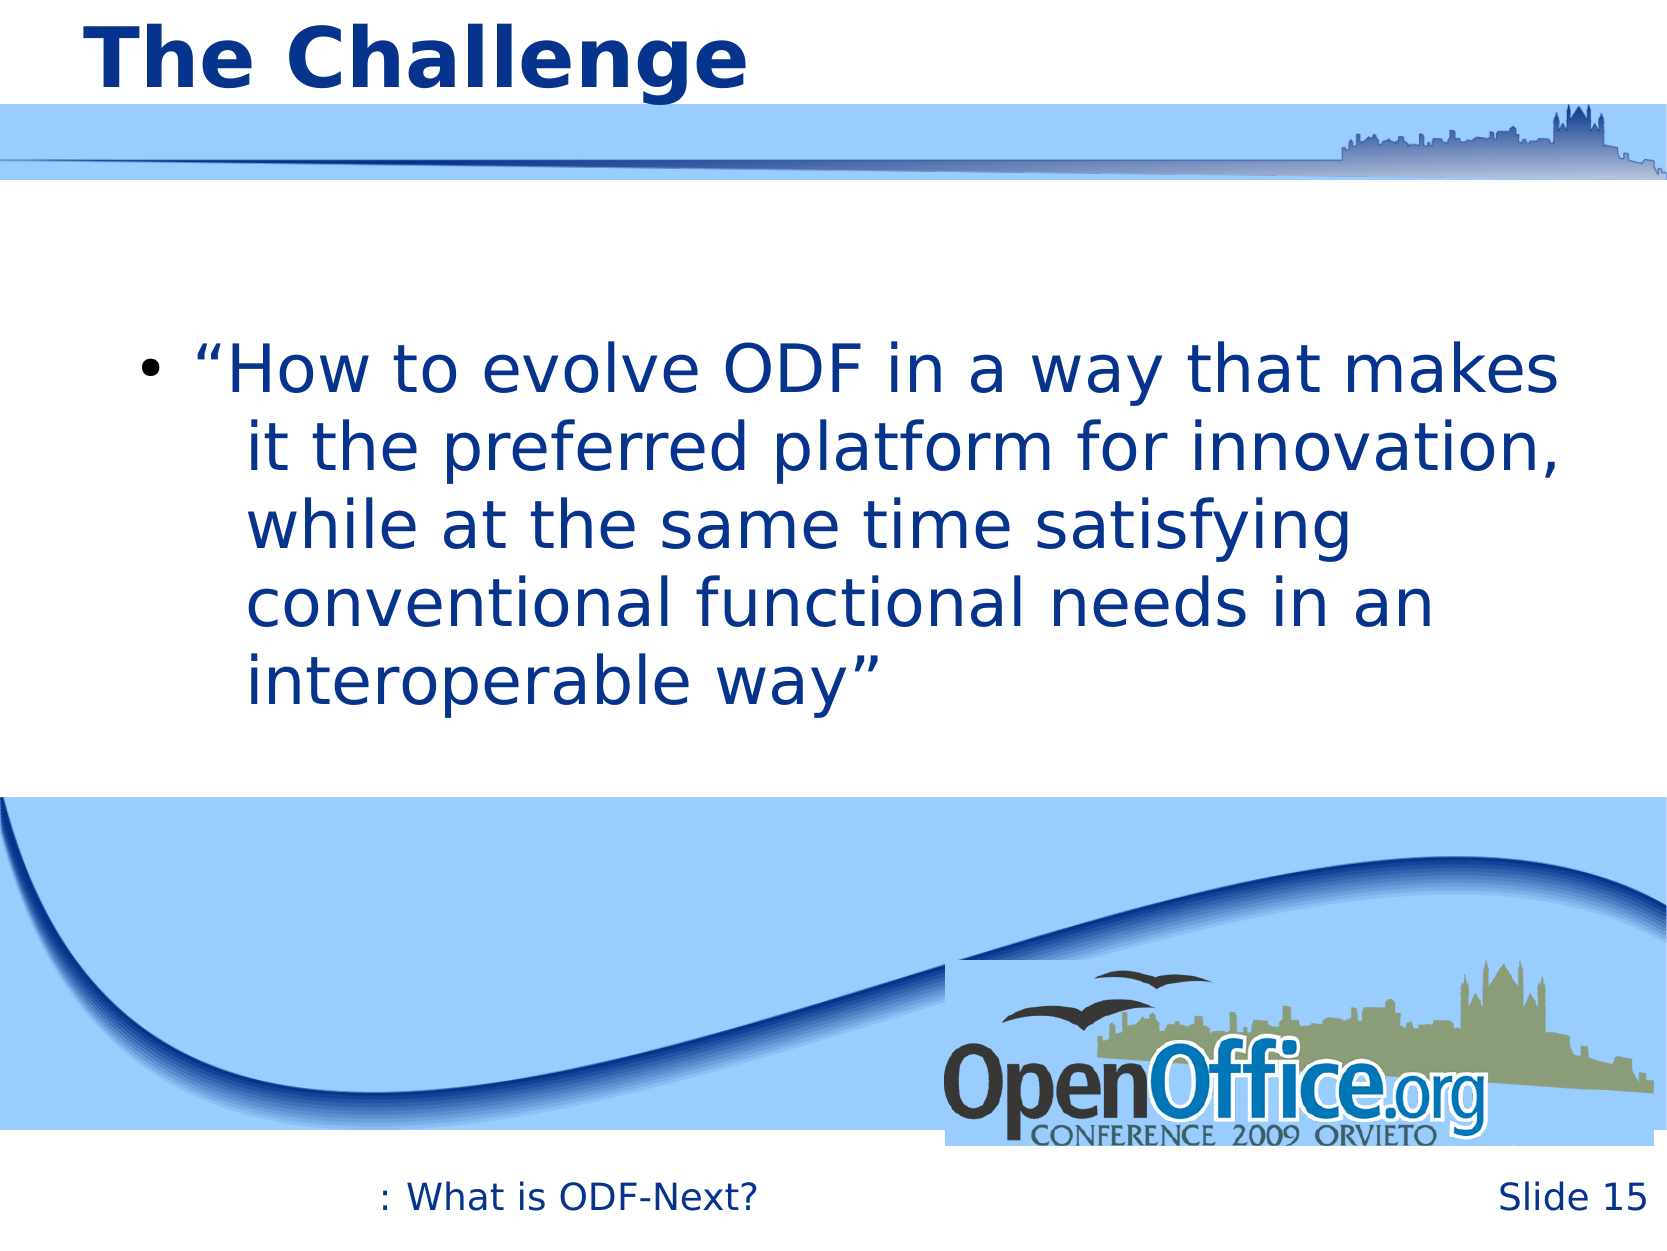

# The Challenge
“How to evolve ODF in a way that makes it the preferred platform for innovation, while at the same time satisfying conventional functional needs in an interoperable way”
What is ODF-Next?
15